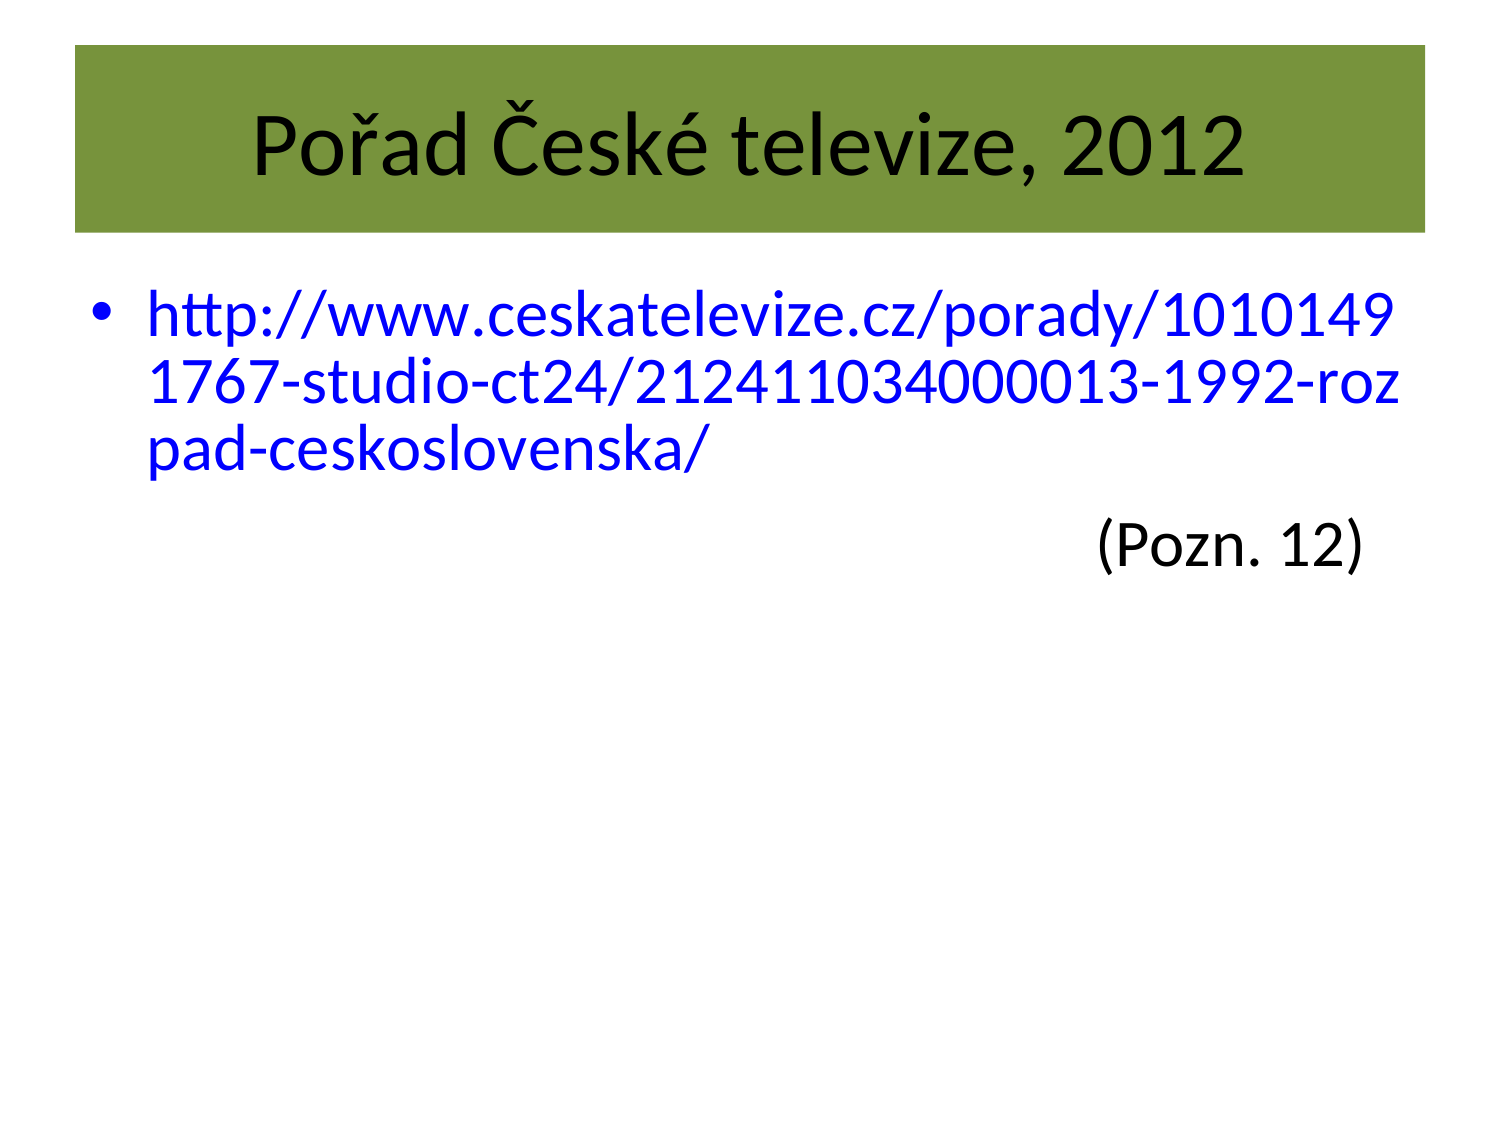

# Pořad České televize, 2012
http://www.ceskatelevize.cz/porady/10101491767-studio-ct24/212411034000013-1992-rozpad-ceskoslovenska/
 (Pozn. 12)